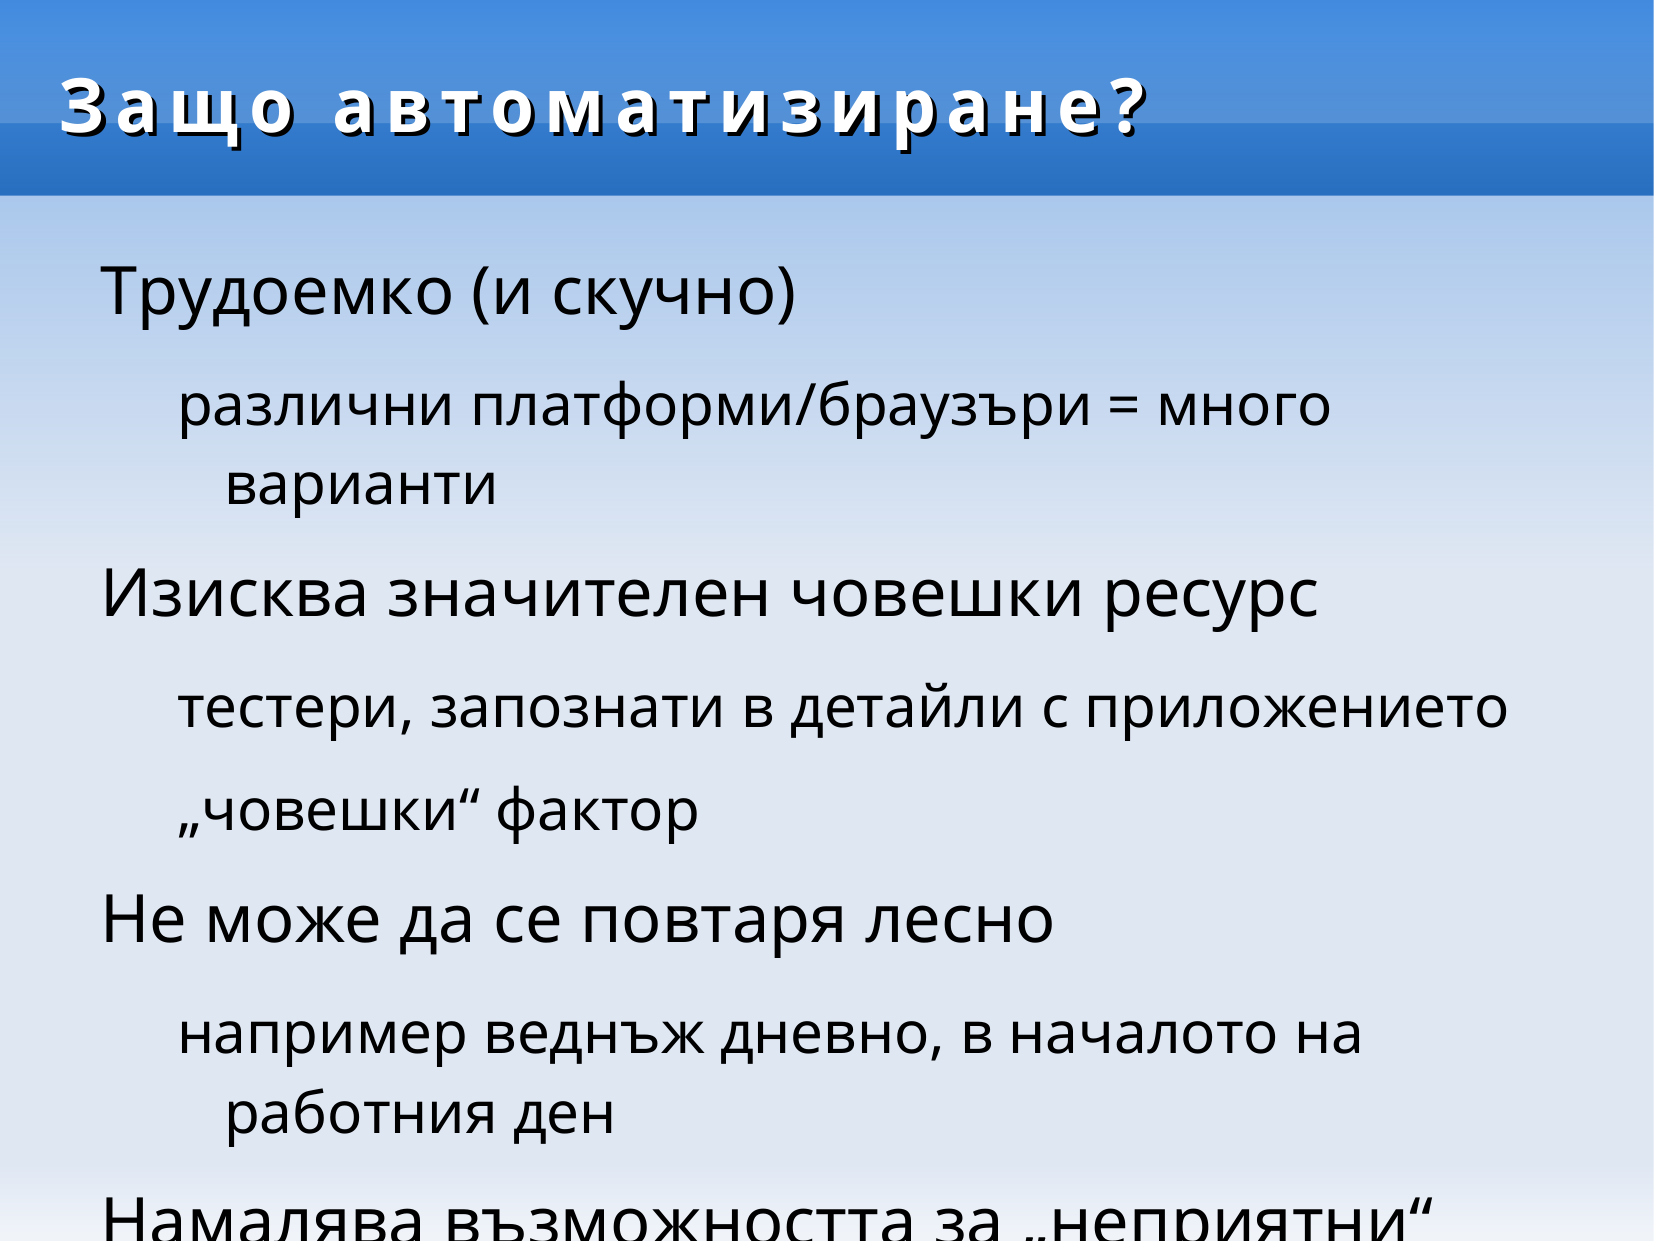

# Защо автоматизиране?
Трудоемко (и скучно)
различни платформи/браузъри = много варианти
Изисква значителен човешки ресурс
тестери, запознати в детайли с приложението
„човешки“ фактор
Не може да се повтаря лесно
например веднъж дневно, в началото на работния ден
Намалява възможността за „неприятни“ изненади с наближаване на крайния срок